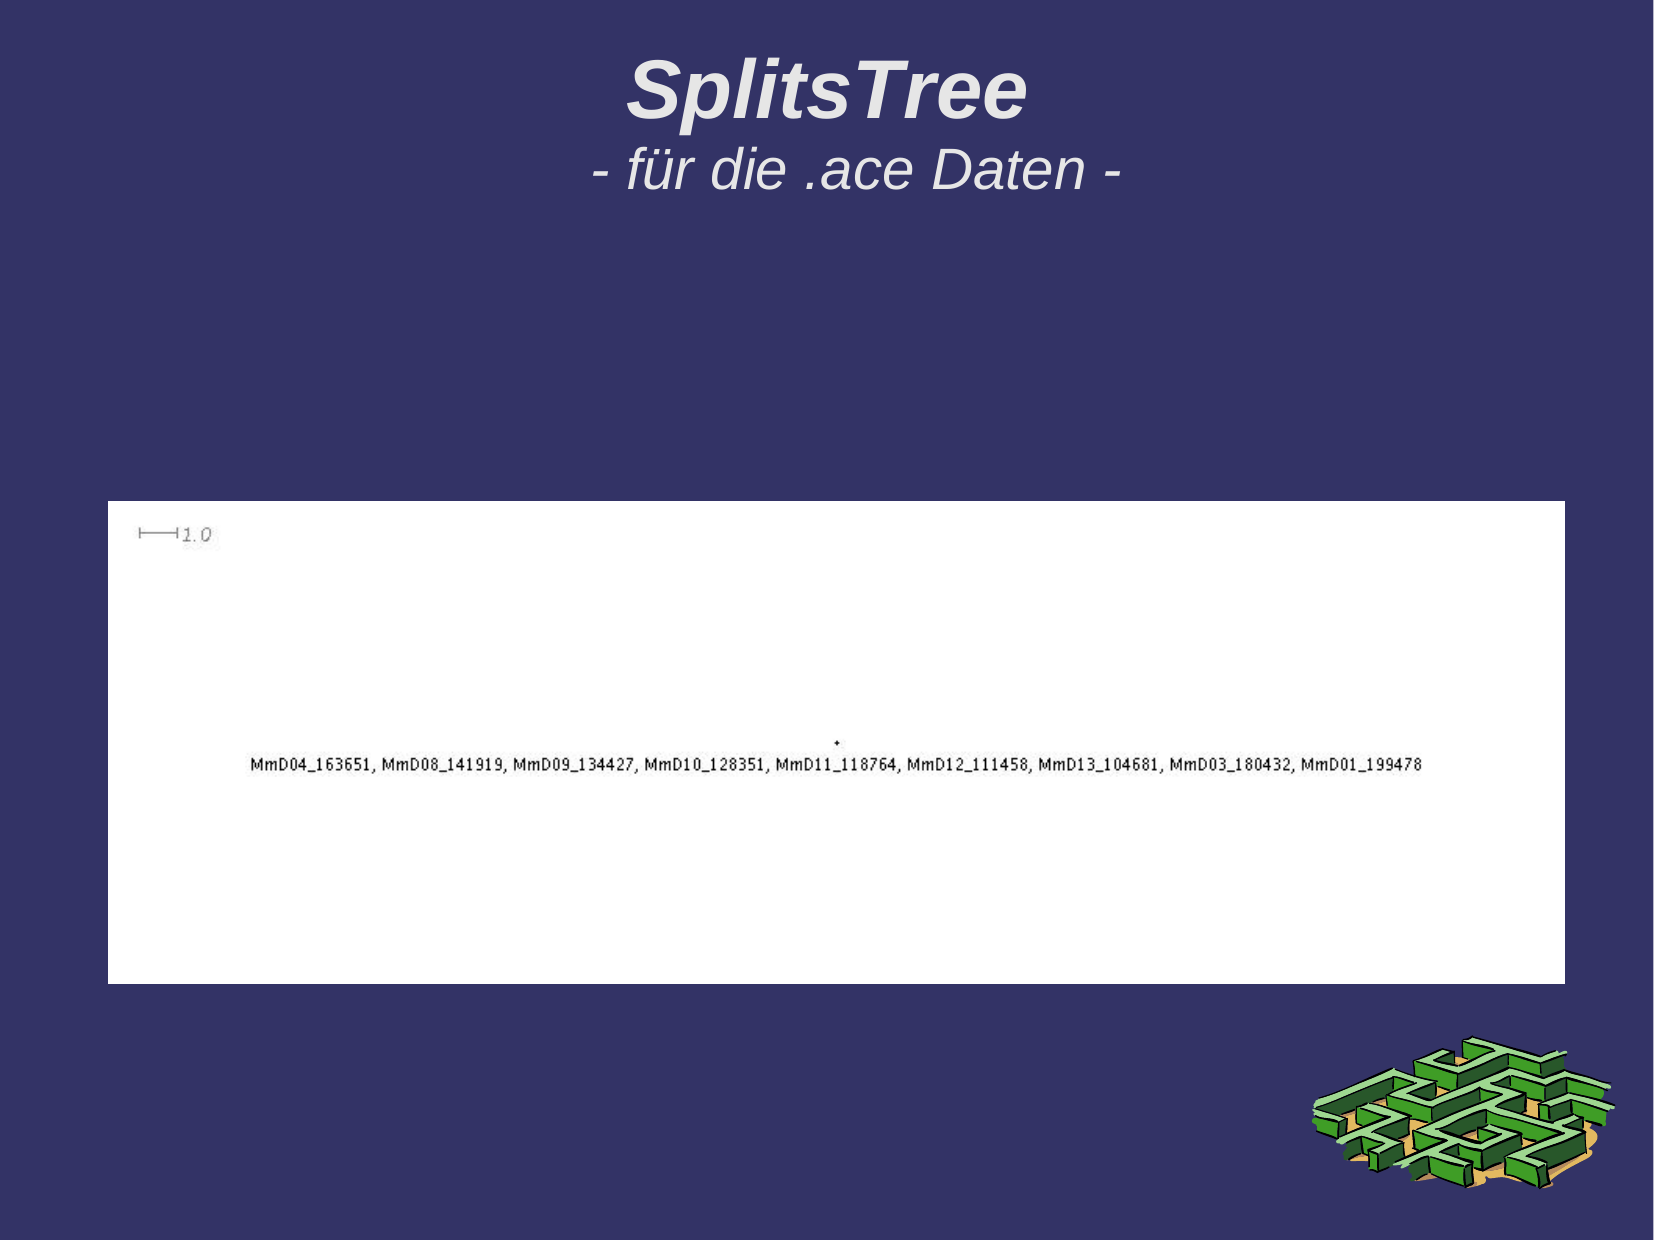

# SplitsTree - für die .ace Daten -